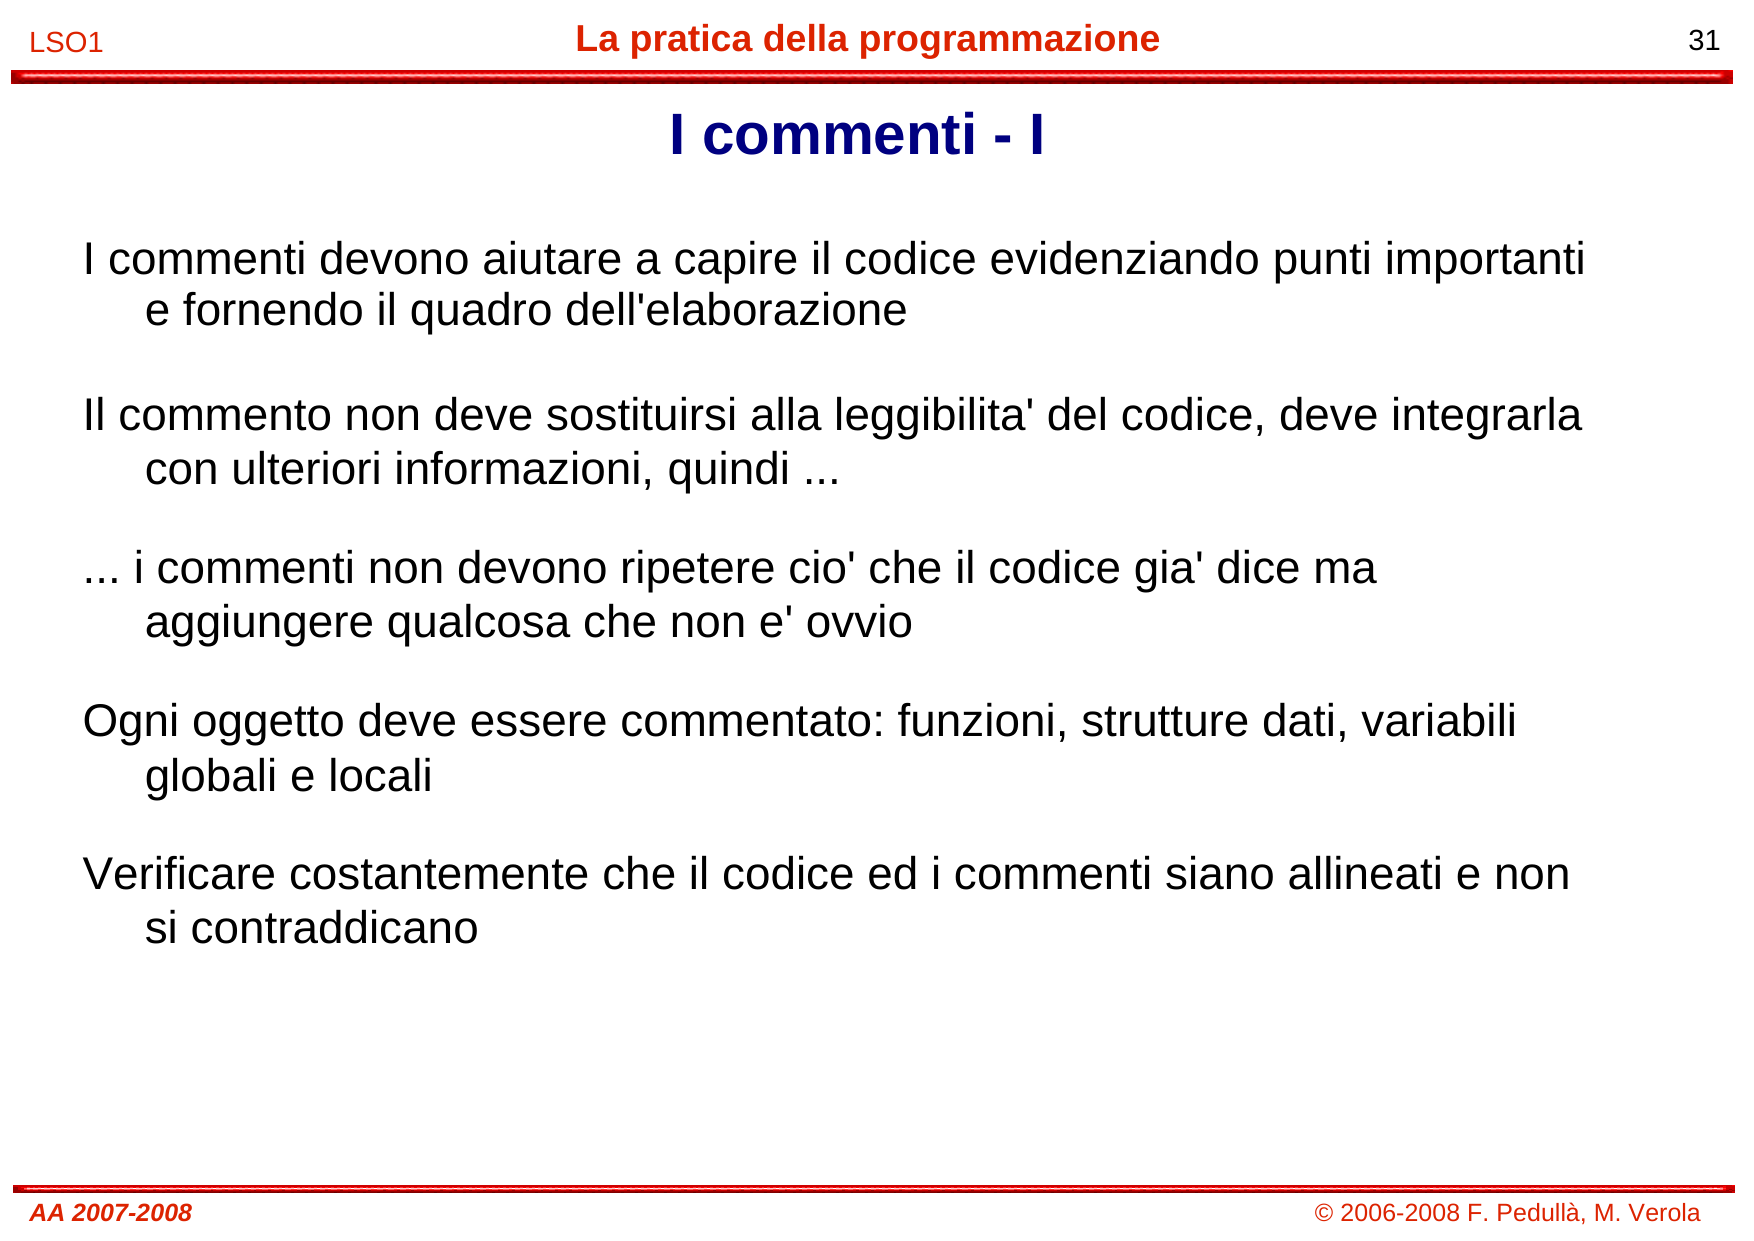

I commenti - I
# I commenti devono aiutare a capire il codice evidenziando punti importanti e fornendo il quadro dell'elaborazione
Il commento non deve sostituirsi alla leggibilita' del codice, deve integrarla con ulteriori informazioni, quindi ...
... i commenti non devono ripetere cio' che il codice gia' dice ma aggiungere qualcosa che non e' ovvio
Ogni oggetto deve essere commentato: funzioni, strutture dati, variabili globali e locali
Verificare costantemente che il codice ed i commenti siano allineati e non si contraddicano